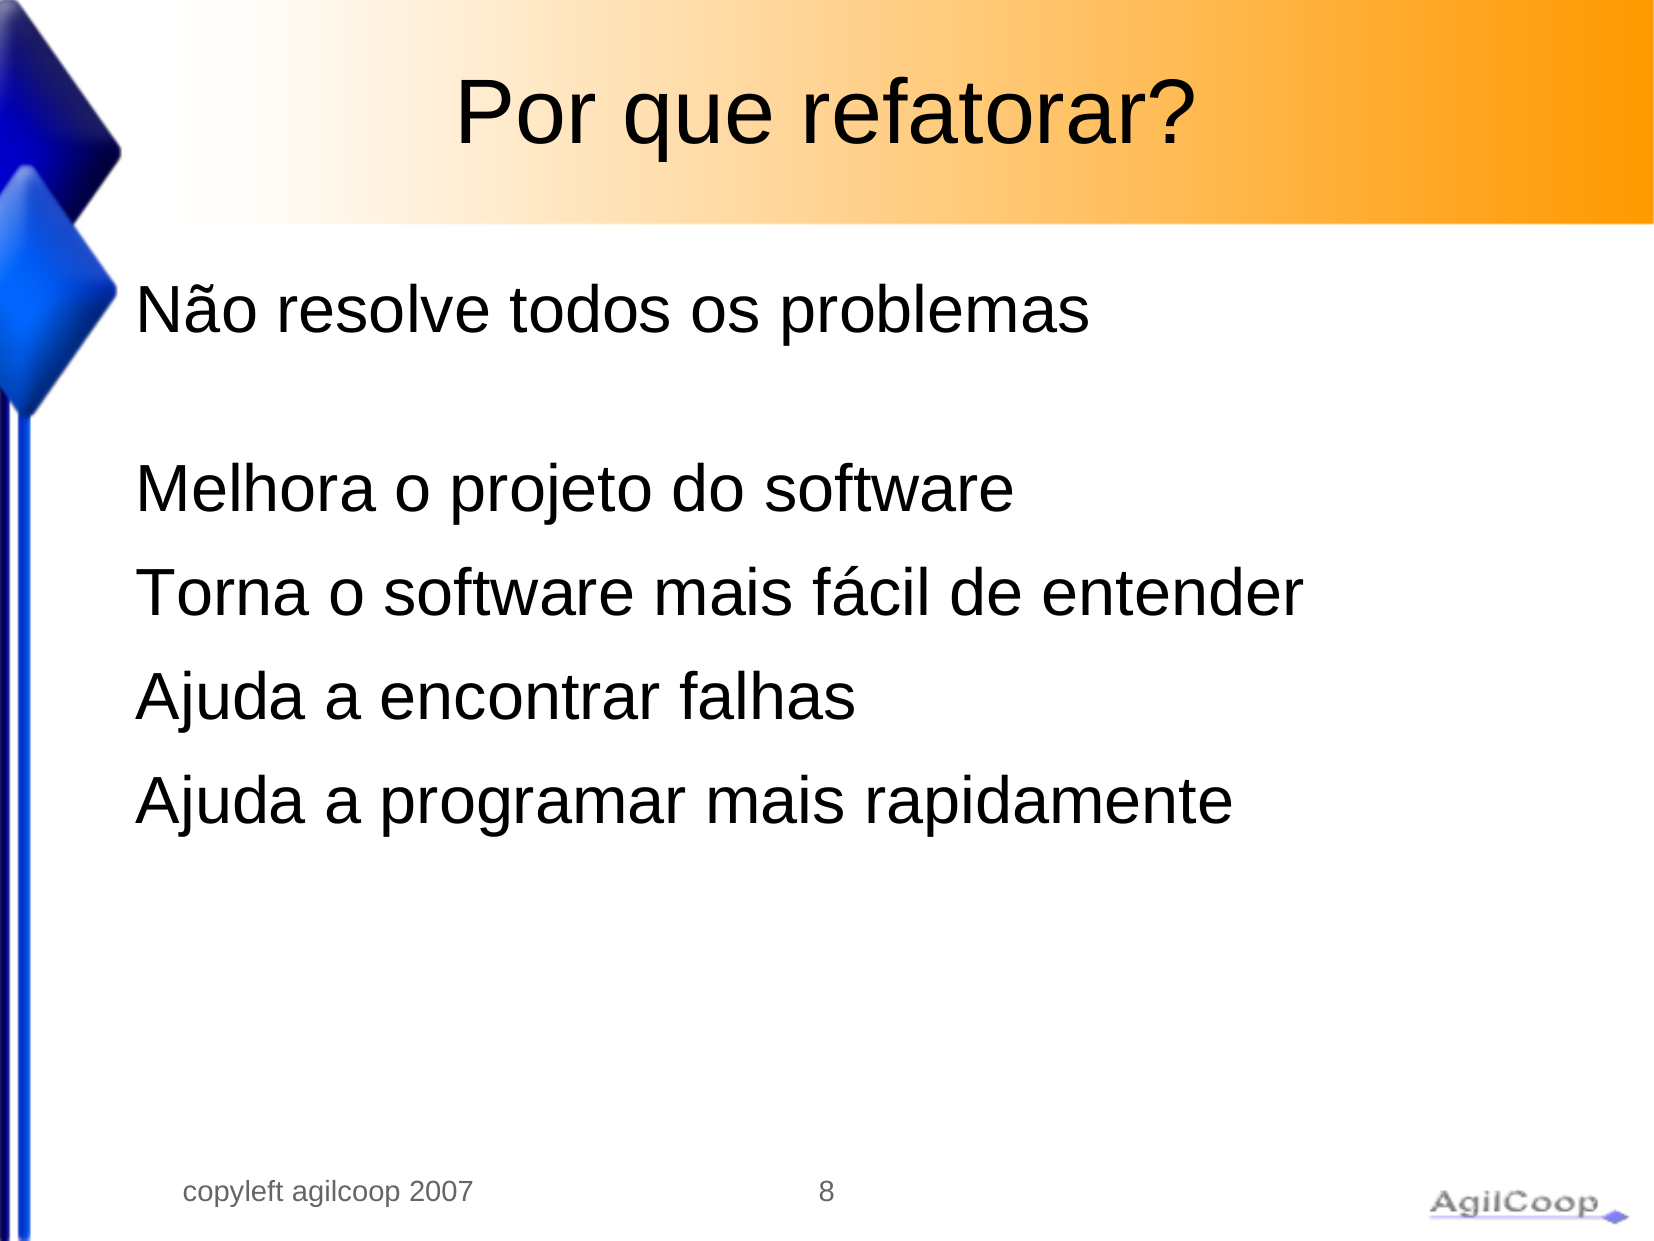

# Por que refatorar?
Não resolve todos os problemas
Melhora o projeto do software
Torna o software mais fácil de entender
Ajuda a encontrar falhas
Ajuda a programar mais rapidamente
copyleft agilcoop 2007
8